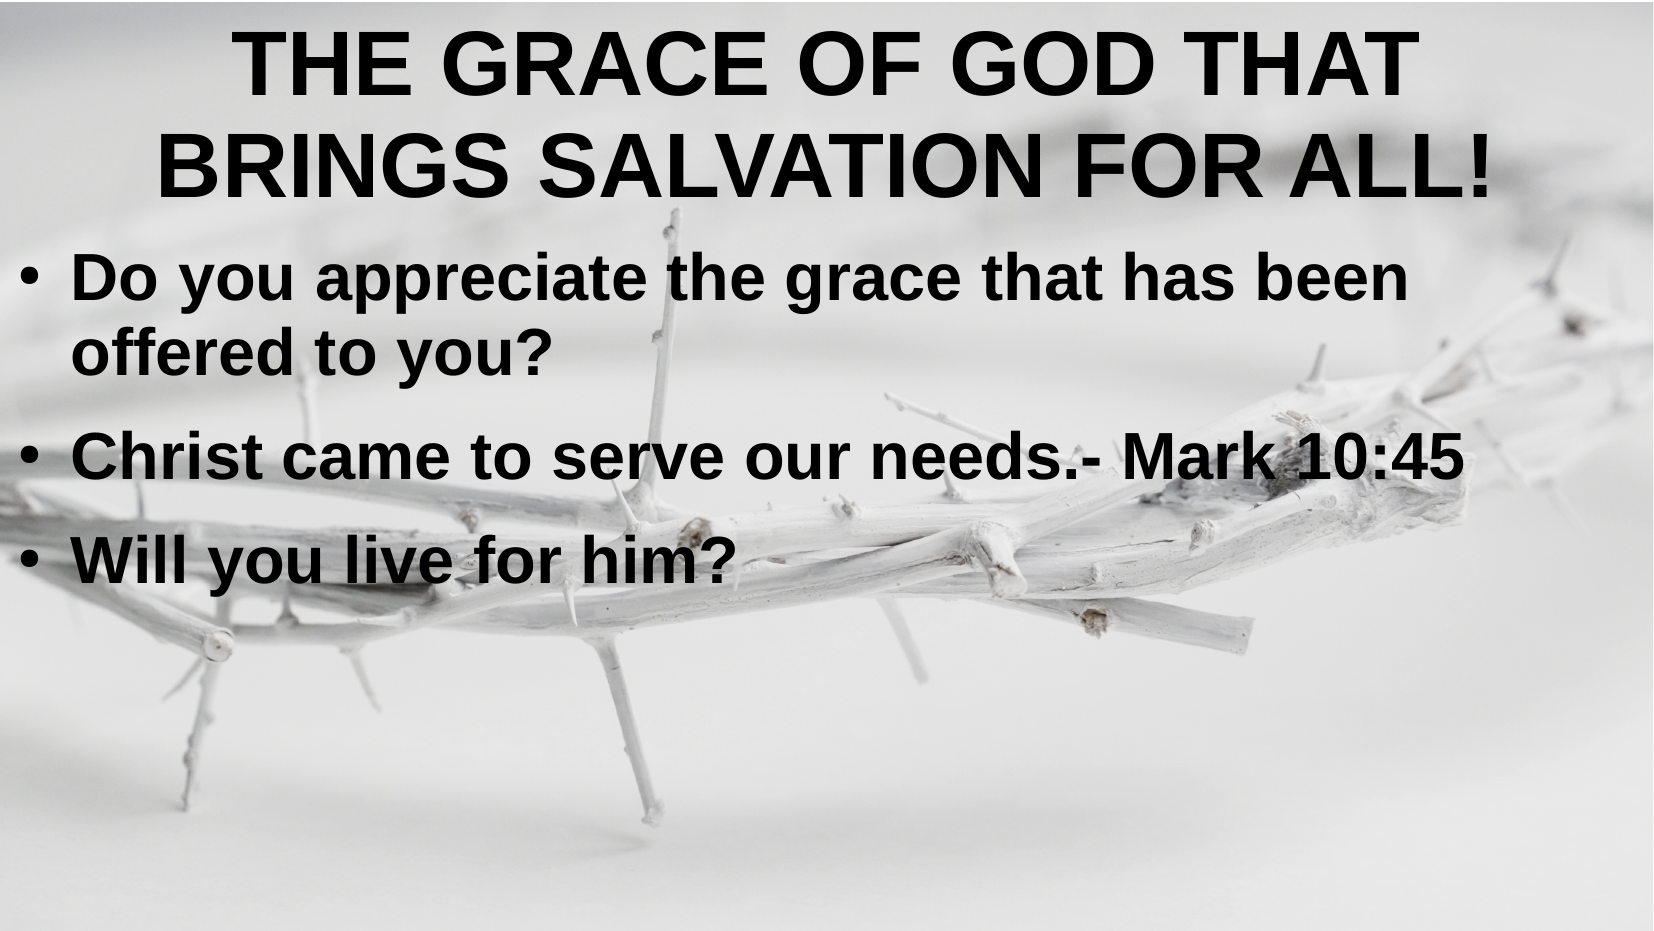

# THE GRACE OF GOD THAT BRINGS SALVATION FOR ALL!
Do you appreciate the grace that has been offered to you?
Christ came to serve our needs.- Mark 10:45
Will you live for him?